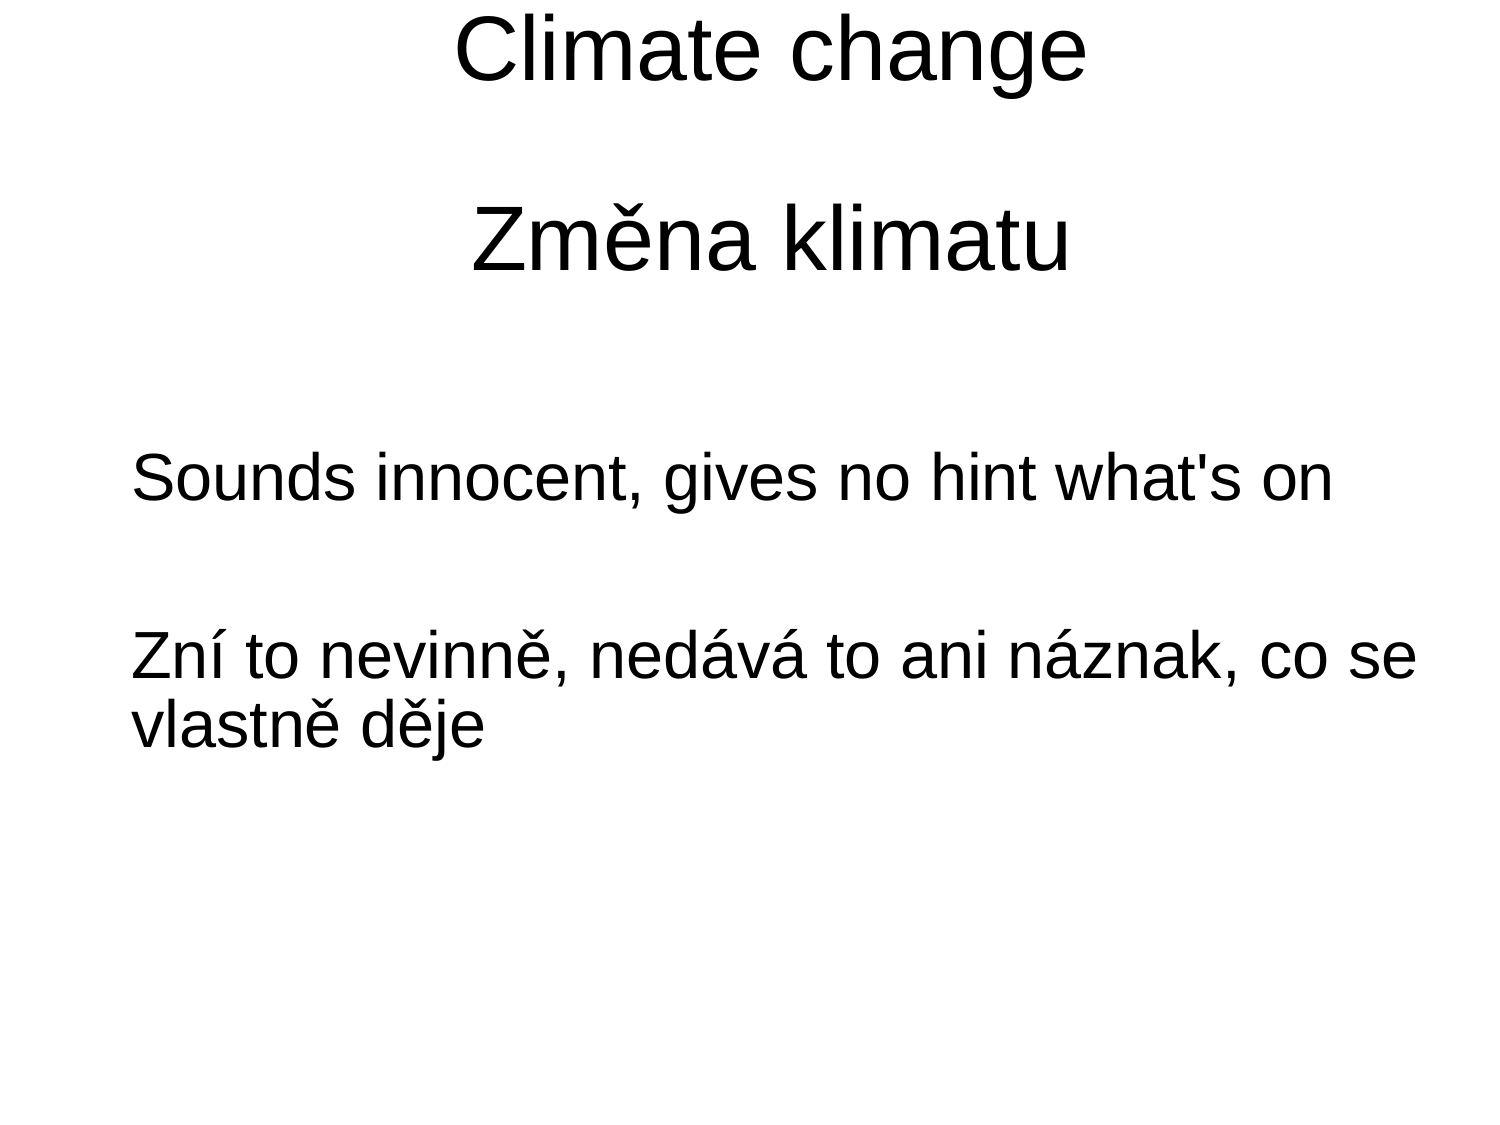

# Climate change Změna klimatu
Sounds innocent, gives no hint what's on
Zní to nevinně, nedává to ani náznak, co se vlastně děje